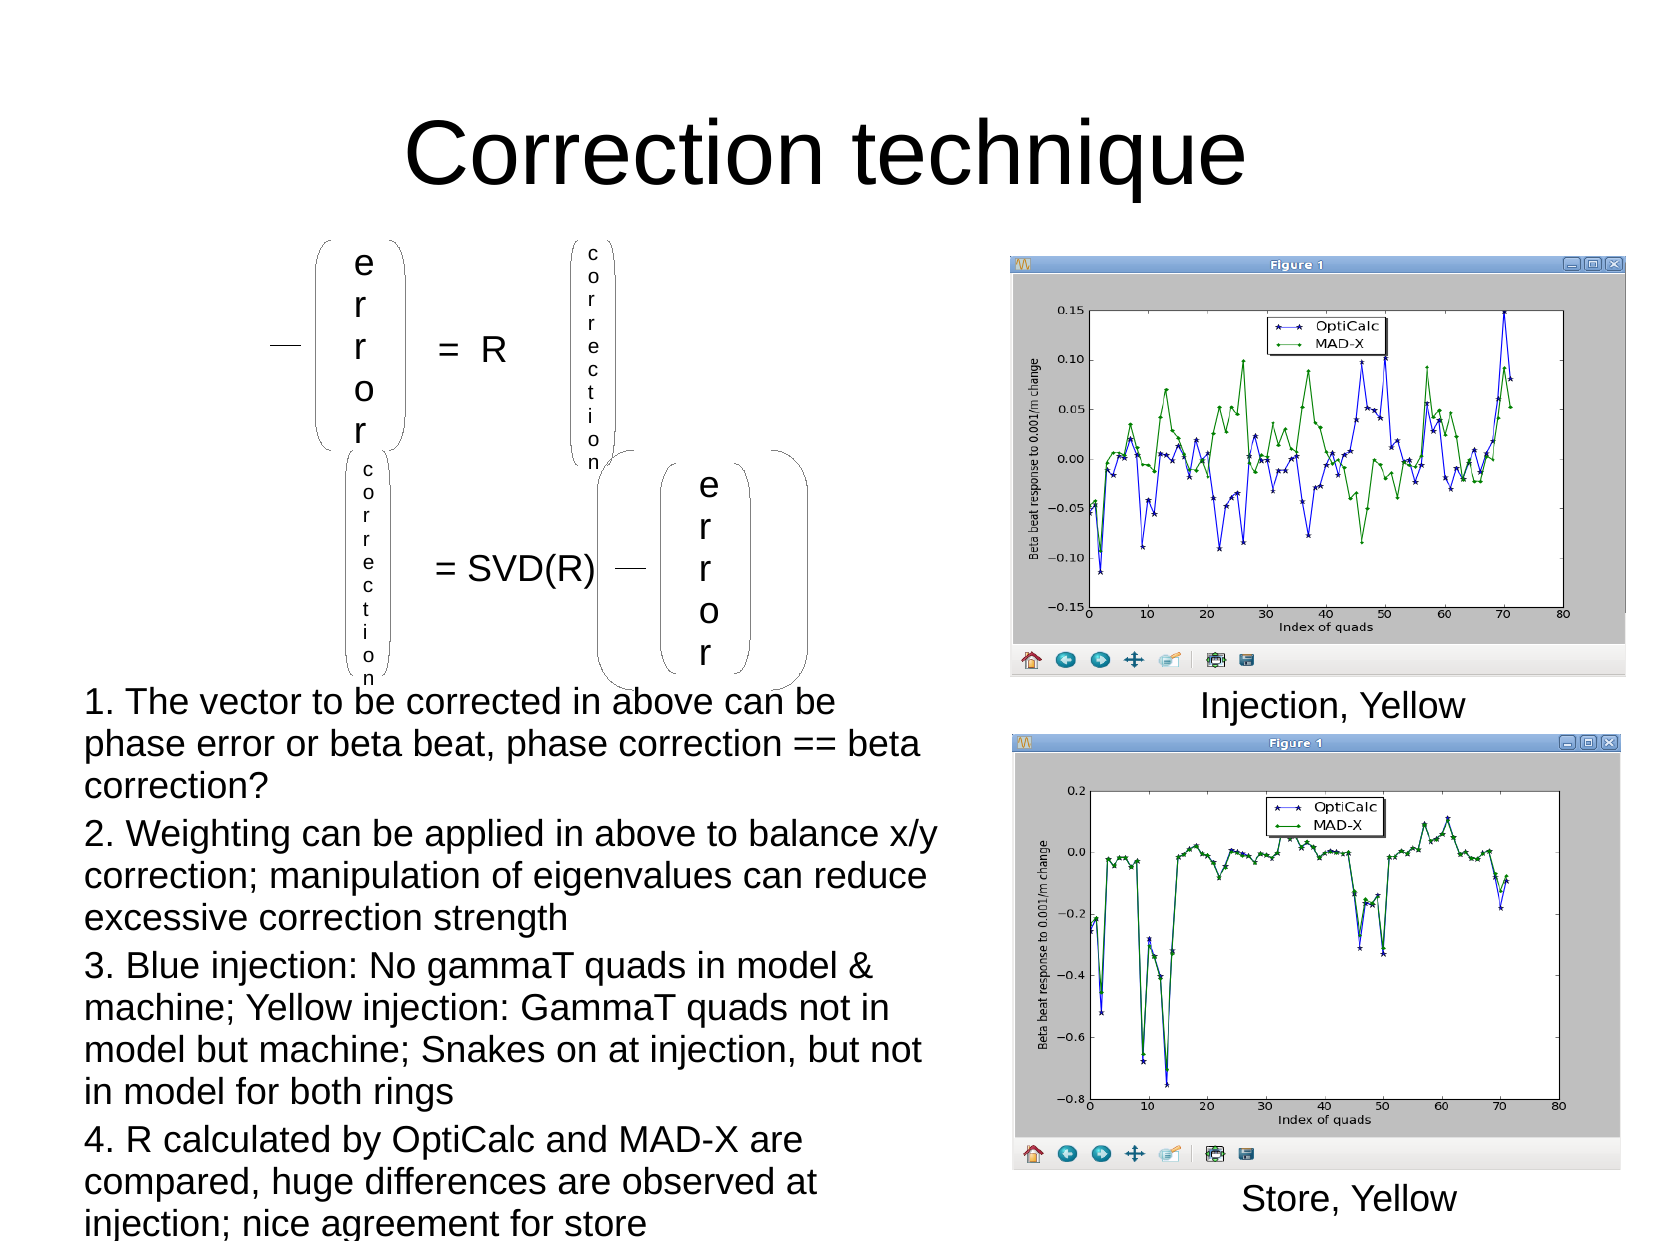

# Correction technique
error
correction
= R
correction
error
= SVD(R)
1. The vector to be corrected in above can be phase error or beta beat, phase correction == beta correction?
2. Weighting can be applied in above to balance x/y correction; manipulation of eigenvalues can reduce excessive correction strength
3. Blue injection: No gammaT quads in model & machine; Yellow injection: GammaT quads not in model but machine; Snakes on at injection, but not in model for both rings
4. R calculated by OptiCalc and MAD-X are compared, huge differences are observed at injection; nice agreement for store
Injection, Yellow
Store, Yellow